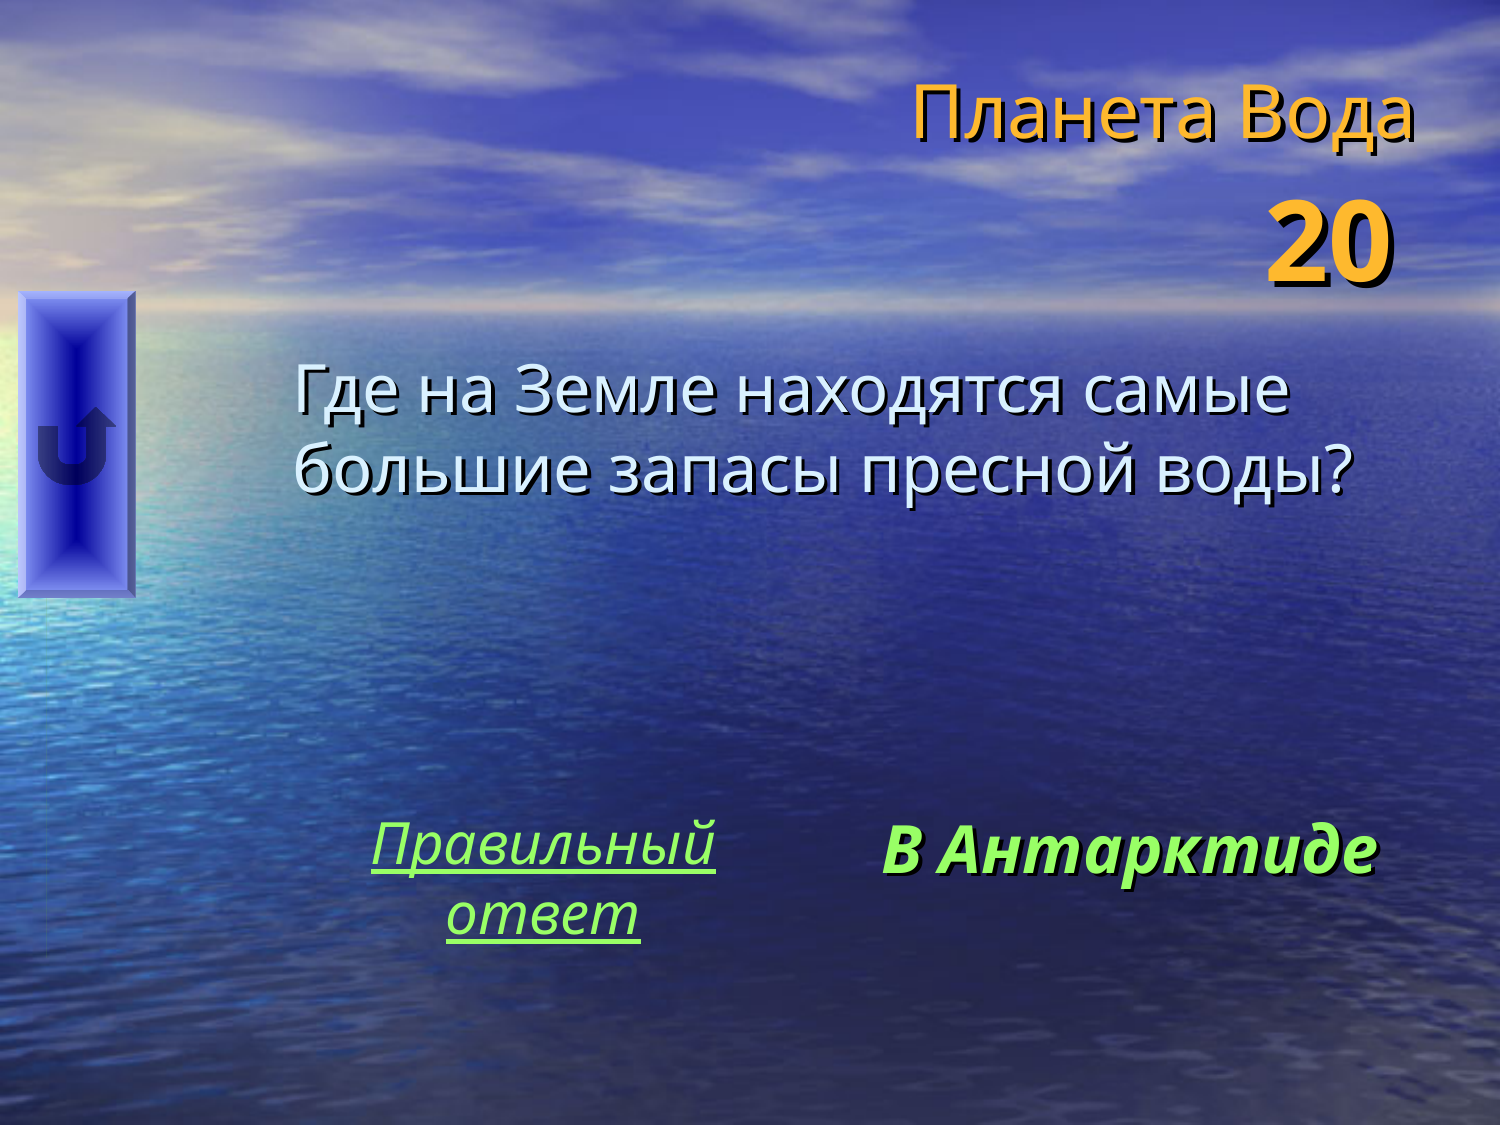

# Планета Вода
20
Где на Земле находятся самые большие запасы пресной воды?
В Антарктиде
Правильный ответ